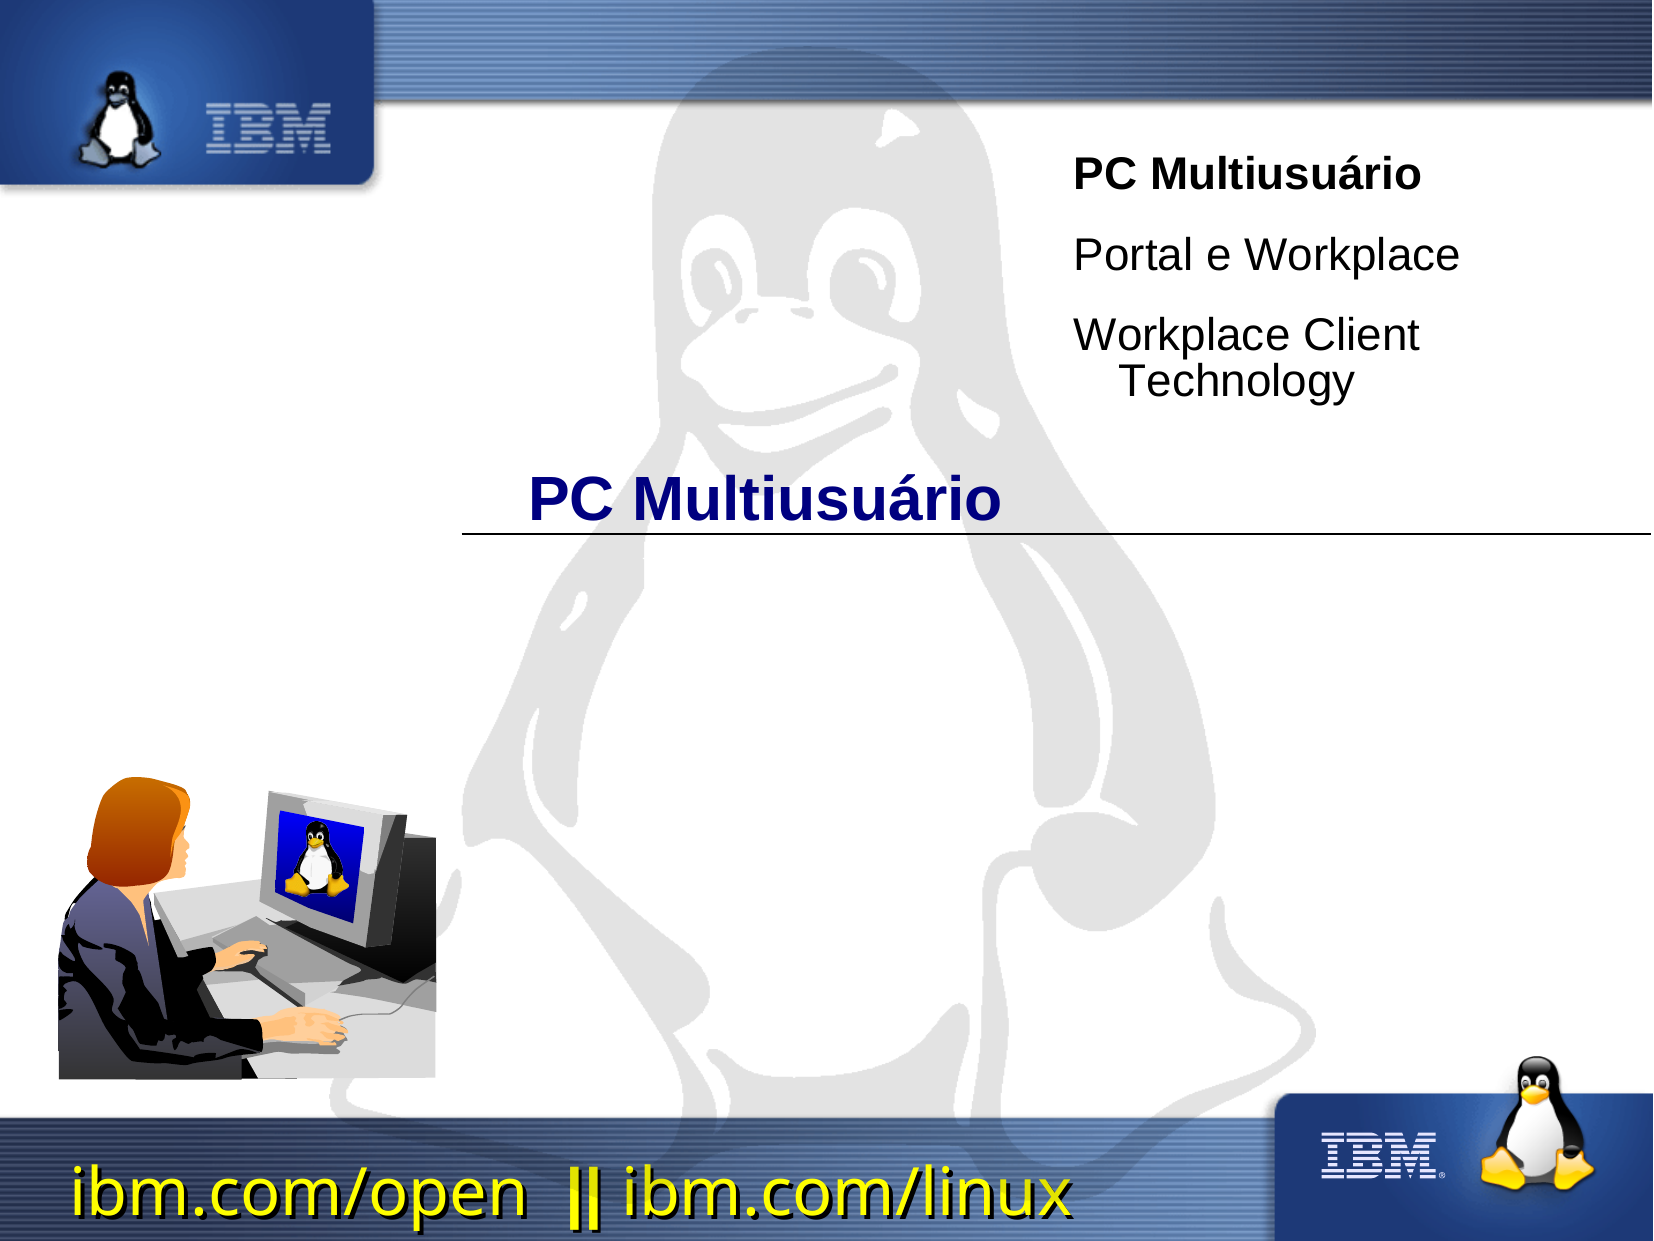

# PC Multiusuário
Portal e Workplace
Workplace Client Technology
PC Multiusuário